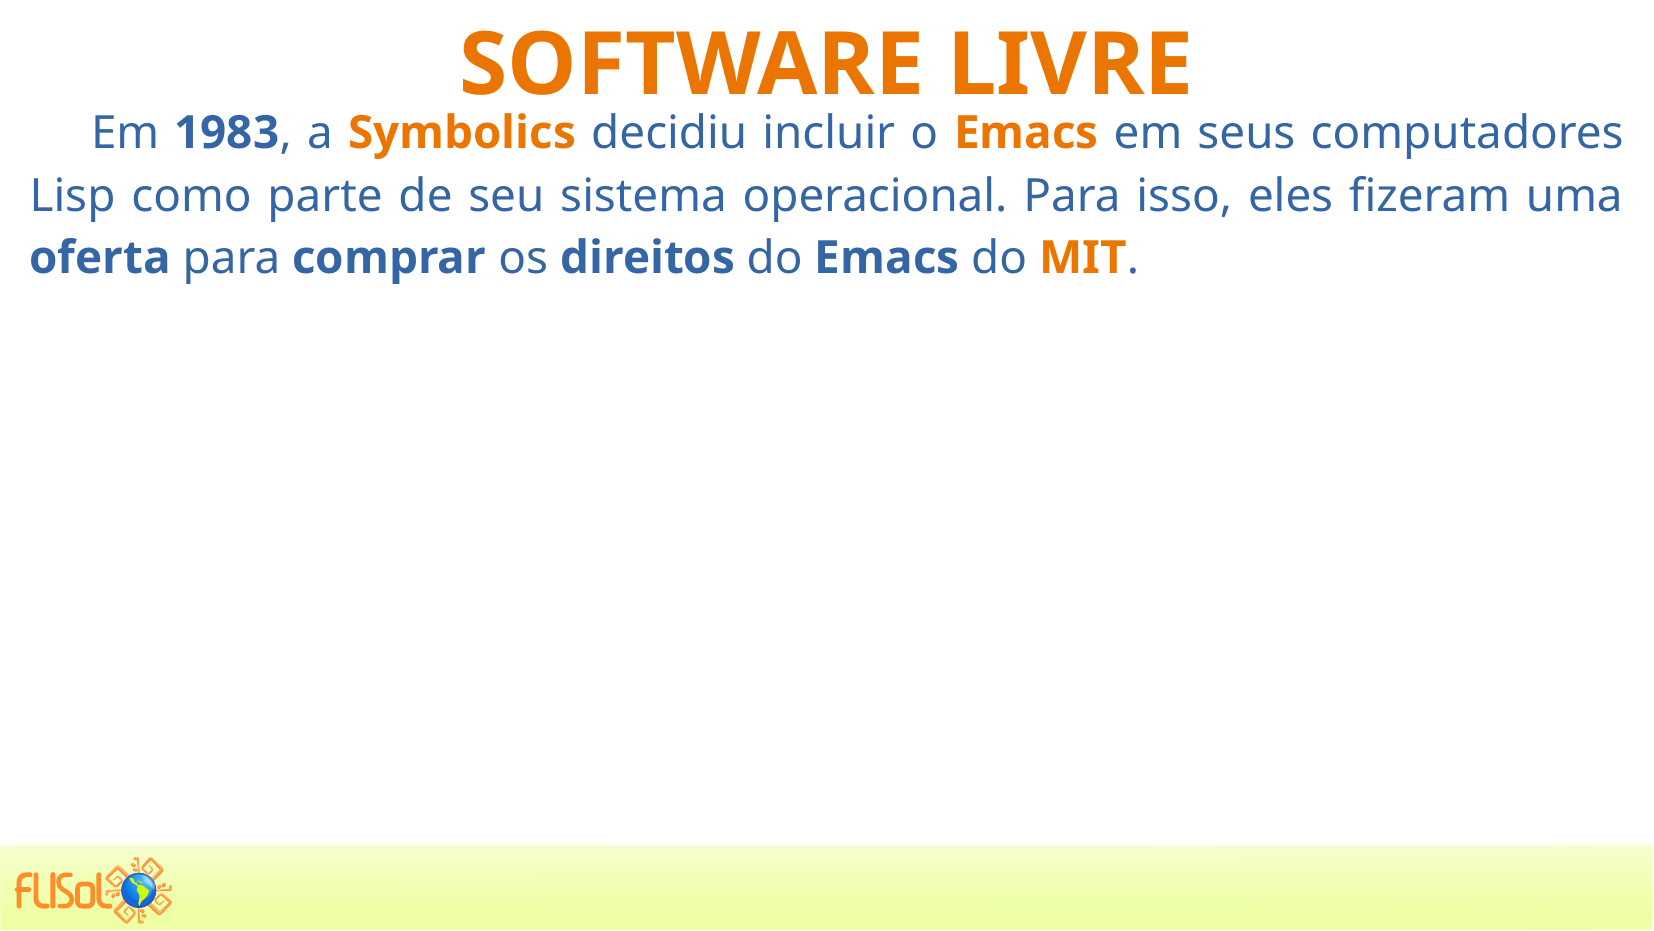

SOFTWARE LIVRE
 Em 1983, a Symbolics decidiu incluir o Emacs em seus computadores Lisp como parte de seu sistema operacional. Para isso, eles fizeram uma oferta para comprar os direitos do Emacs do MIT.